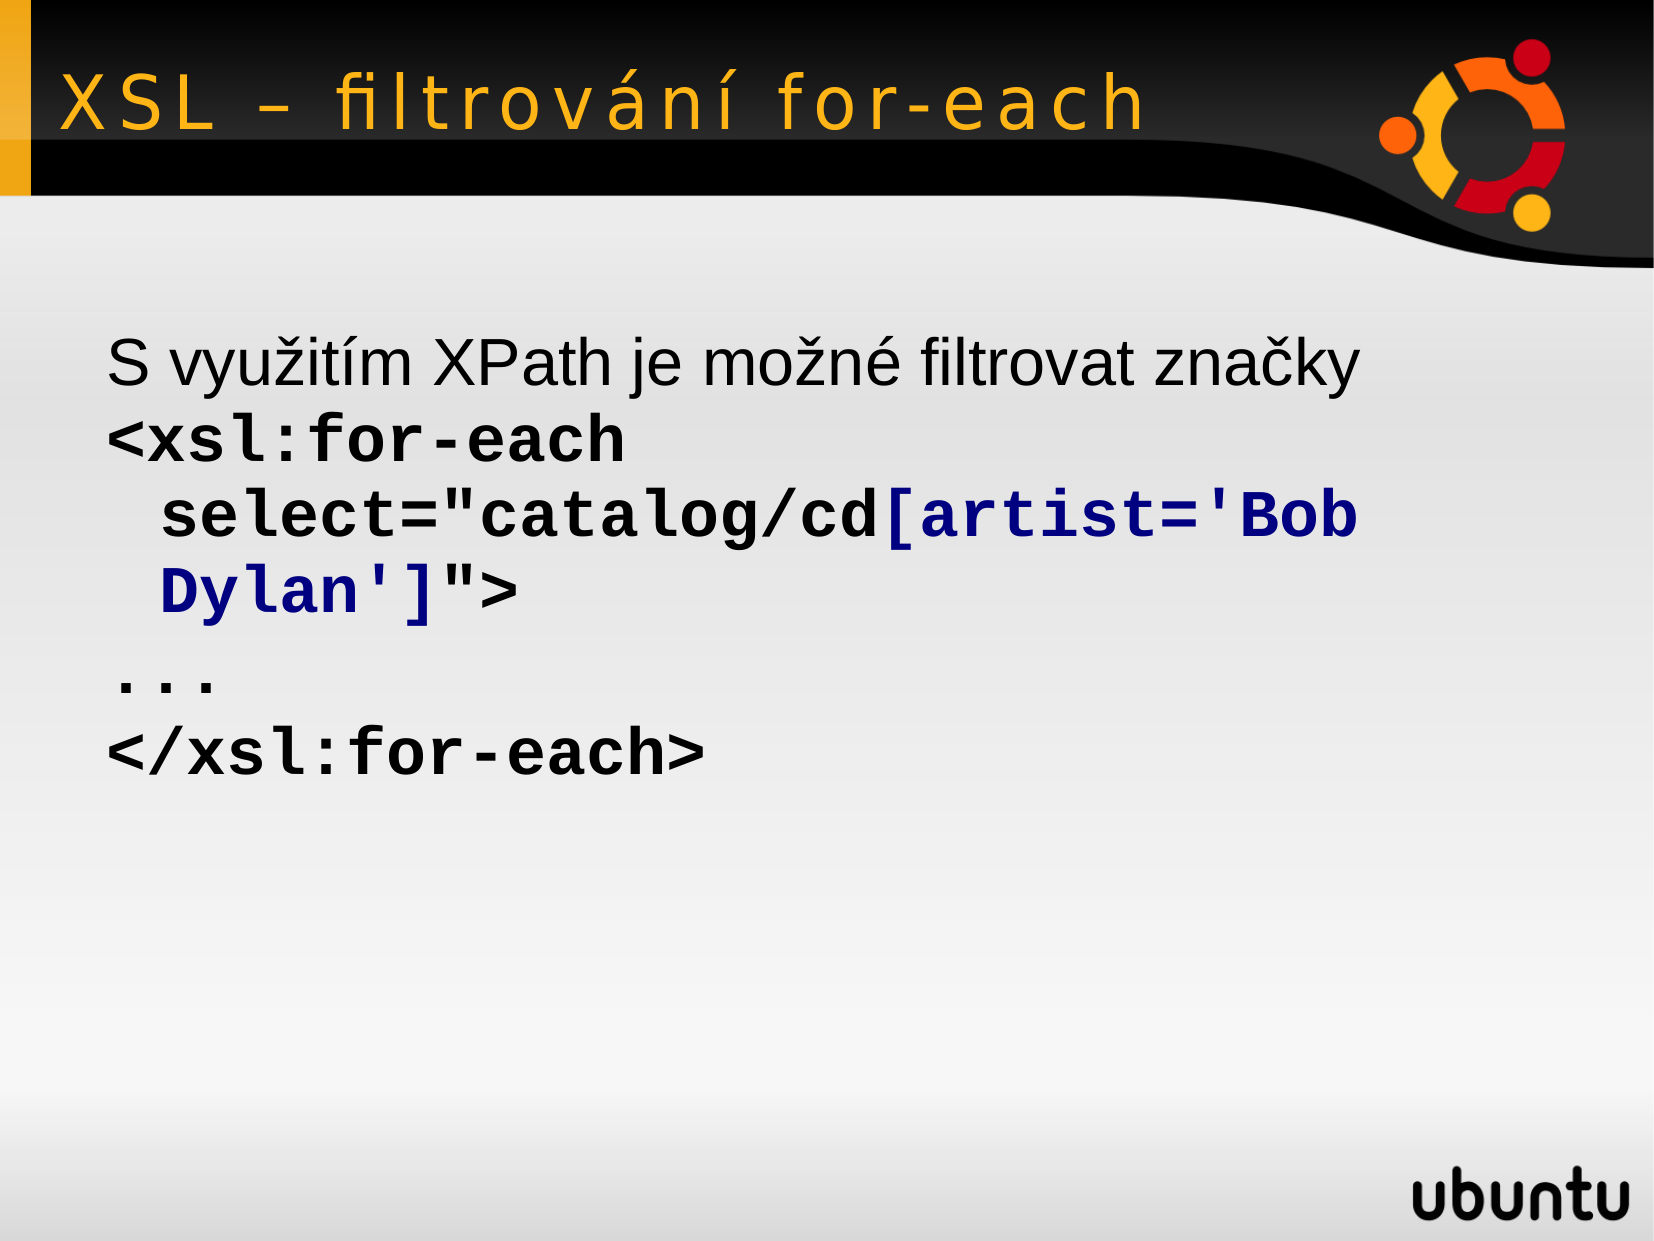

# XSL – filtrování for-each
S využitím XPath je možné filtrovat značky
<xsl:for-each select="catalog/cd[artist='Bob Dylan']">
...
</xsl:for-each>